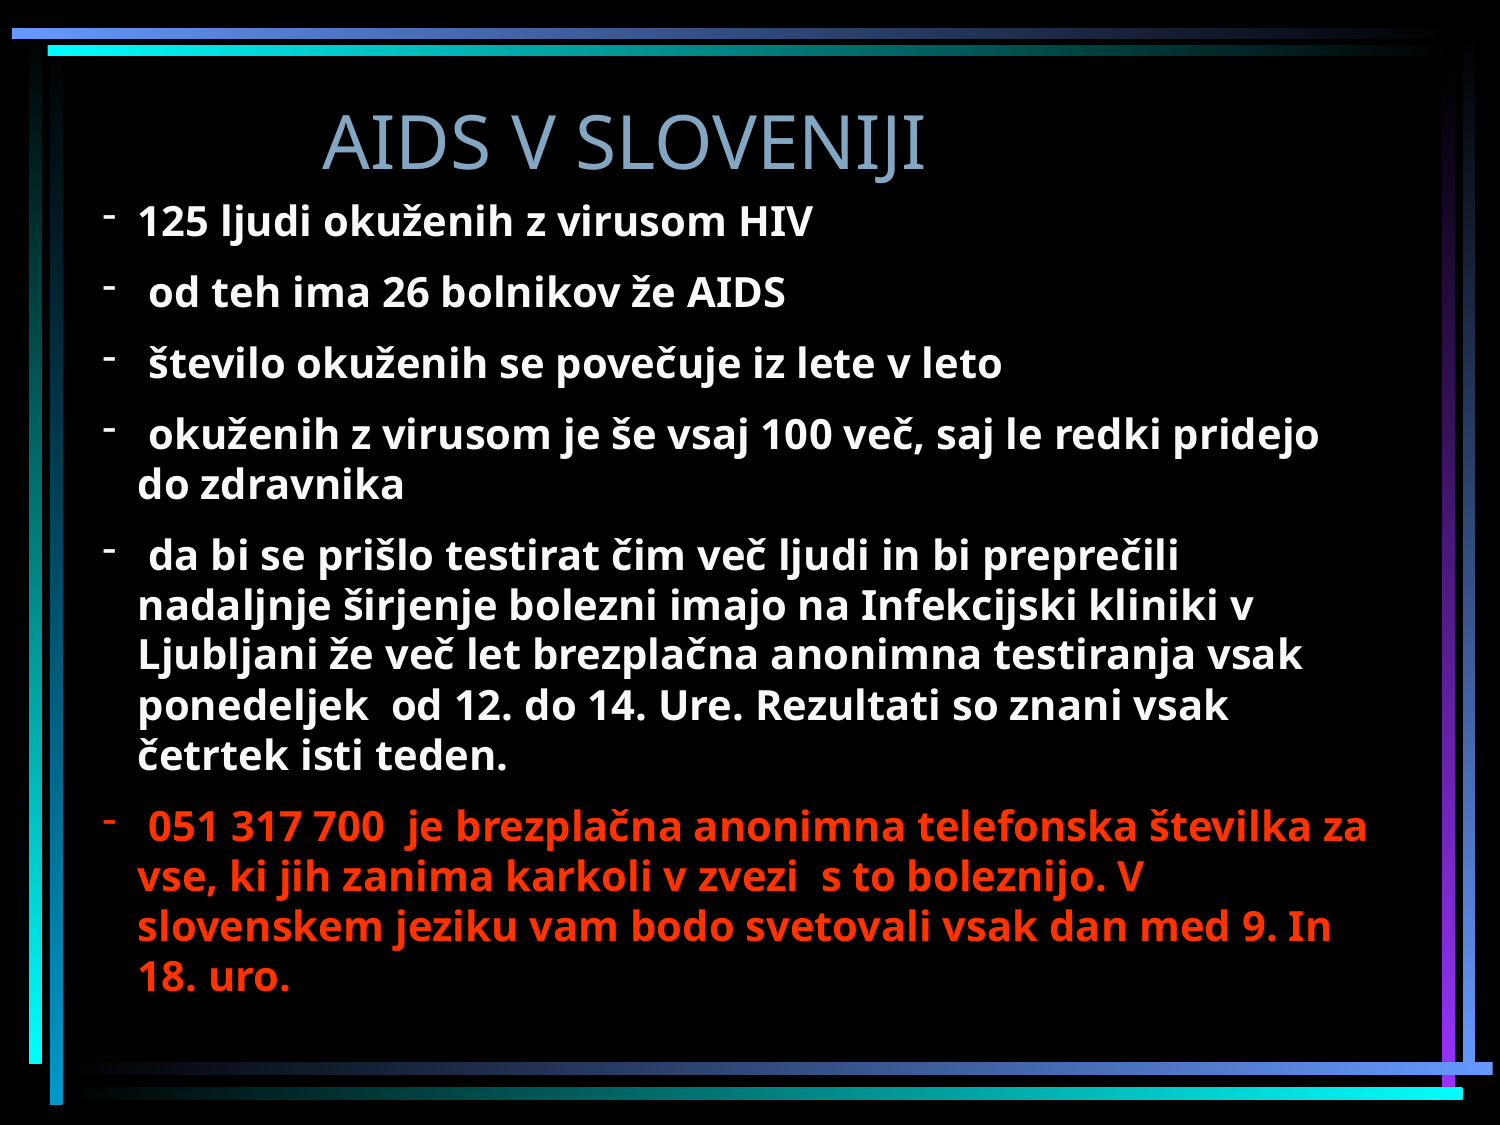

AIDS V SLOVENIJI
125 ljudi okuženih z virusom HIV
 od teh ima 26 bolnikov že AIDS
 število okuženih se povečuje iz lete v leto
 okuženih z virusom je še vsaj 100 več, saj le redki pridejo do zdravnika
 da bi se prišlo testirat čim več ljudi in bi preprečili nadaljnje širjenje bolezni imajo na Infekcijski kliniki v Ljubljani že več let brezplačna anonimna testiranja vsak ponedeljek od 12. do 14. Ure. Rezultati so znani vsak četrtek isti teden.
 051 317 700 je brezplačna anonimna telefonska številka za vse, ki jih zanima karkoli v zvezi s to boleznijo. V slovenskem jeziku vam bodo svetovali vsak dan med 9. In 18. uro.